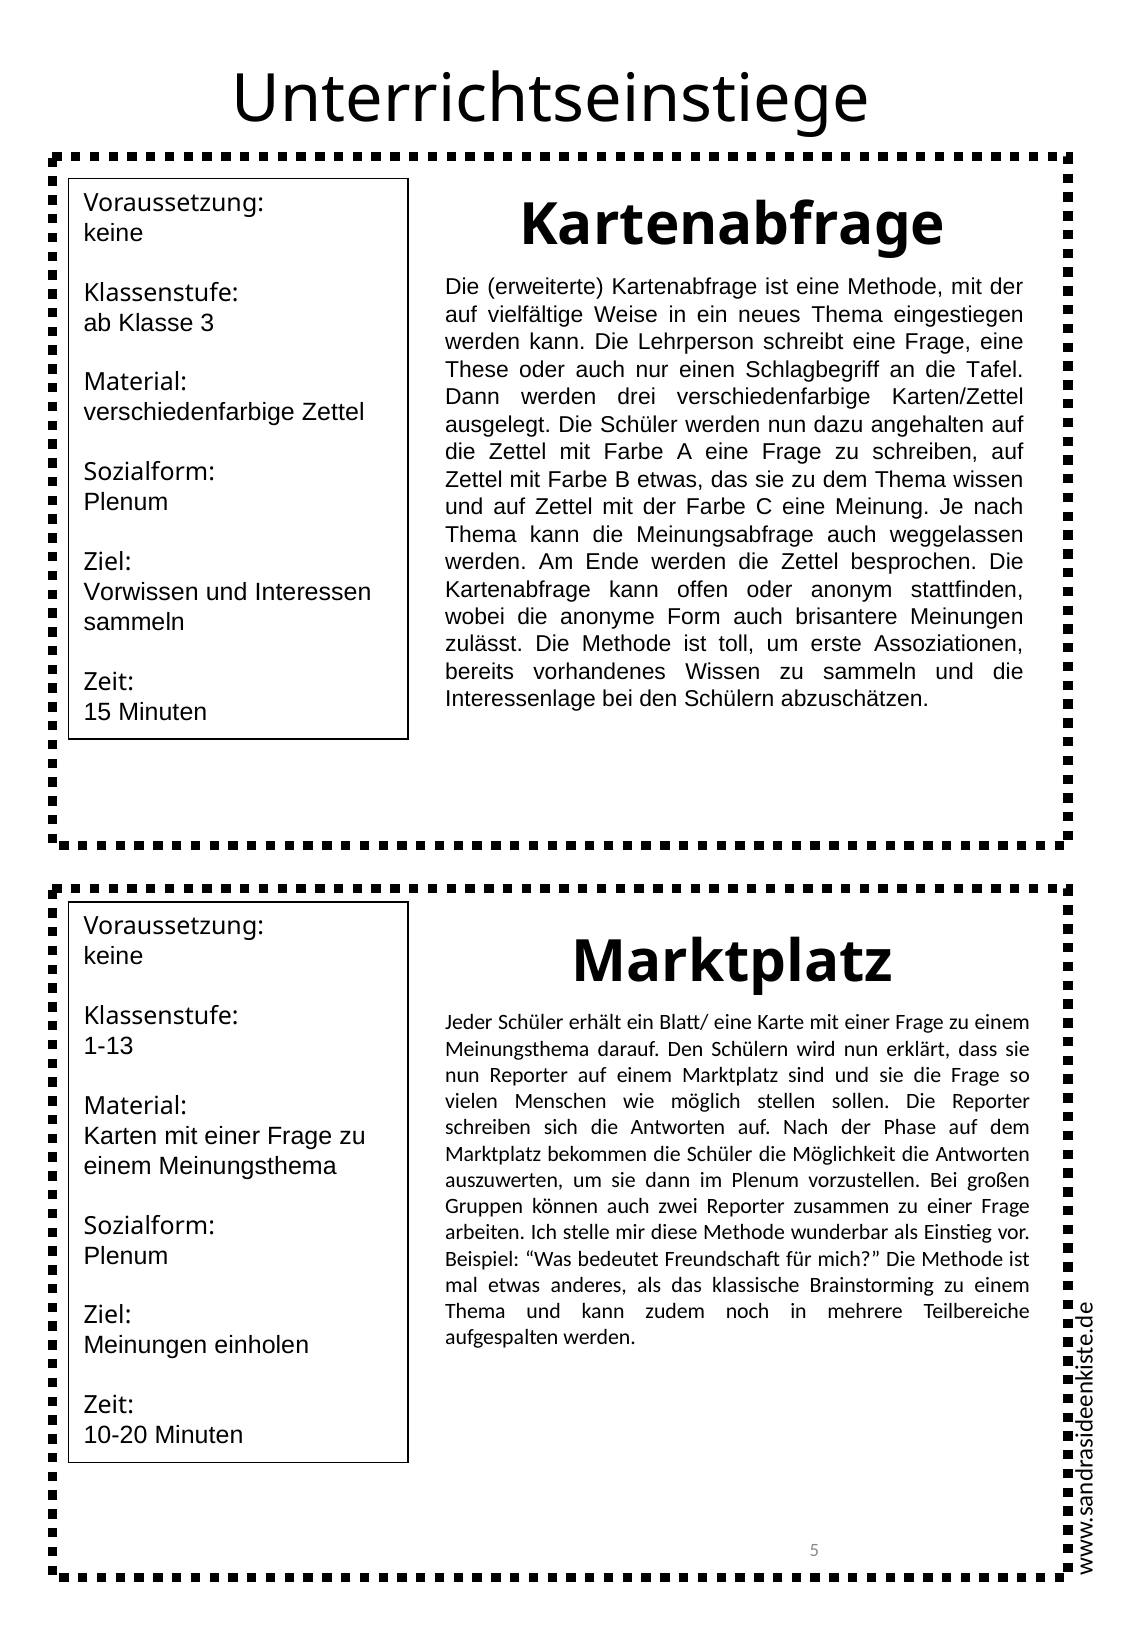

Unterrichtseinstiege
Voraussetzung:
keine
Klassenstufe:
ab Klasse 3
Material:
verschiedenfarbige Zettel
Sozialform:
Plenum
Ziel:
Vorwissen und Interessen sammeln
Zeit:
15 Minuten
Kartenabfrage
Die (erweiterte) Kartenabfrage ist eine Methode, mit der auf vielfältige Weise in ein neues Thema eingestiegen werden kann. Die Lehrperson schreibt eine Frage, eine These oder auch nur einen Schlagbegriff an die Tafel. Dann werden drei verschiedenfarbige Karten/Zettel ausgelegt. Die Schüler werden nun dazu angehalten auf die Zettel mit Farbe A eine Frage zu schreiben, auf Zettel mit Farbe B etwas, das sie zu dem Thema wissen und auf Zettel mit der Farbe C eine Meinung. Je nach Thema kann die Meinungsabfrage auch weggelassen werden. Am Ende werden die Zettel besprochen. Die Kartenabfrage kann offen oder anonym stattfinden, wobei die anonyme Form auch brisantere Meinungen zulässt. Die Methode ist toll, um erste Assoziationen, bereits vorhandenes Wissen zu sammeln und die Interessenlage bei den Schülern abzuschätzen.
Voraussetzung:
keine
Klassenstufe:
1-13
Material:
Karten mit einer Frage zu einem Meinungsthema
Sozialform:
Plenum
Ziel:
Meinungen einholen
Zeit:
10-20 Minuten
Marktplatz
Jeder Schüler erhält ein Blatt/ eine Karte mit einer Frage zu einem Meinungsthema darauf. Den Schülern wird nun erklärt, dass sie nun Reporter auf einem Marktplatz sind und sie die Frage so vielen Menschen wie möglich stellen sollen. Die Reporter schreiben sich die Antworten auf. Nach der Phase auf dem Marktplatz bekommen die Schüler die Möglichkeit die Antworten auszuwerten, um sie dann im Plenum vorzustellen. Bei großen Gruppen können auch zwei Reporter zusammen zu einer Frage arbeiten. Ich stelle mir diese Methode wunderbar als Einstieg vor. Beispiel: “Was bedeutet Freundschaft für mich?” Die Methode ist mal etwas anderes, als das klassische Brainstorming zu einem Thema und kann zudem noch in mehrere Teilbereiche aufgespalten werden.
www.sandrasideenkiste.de